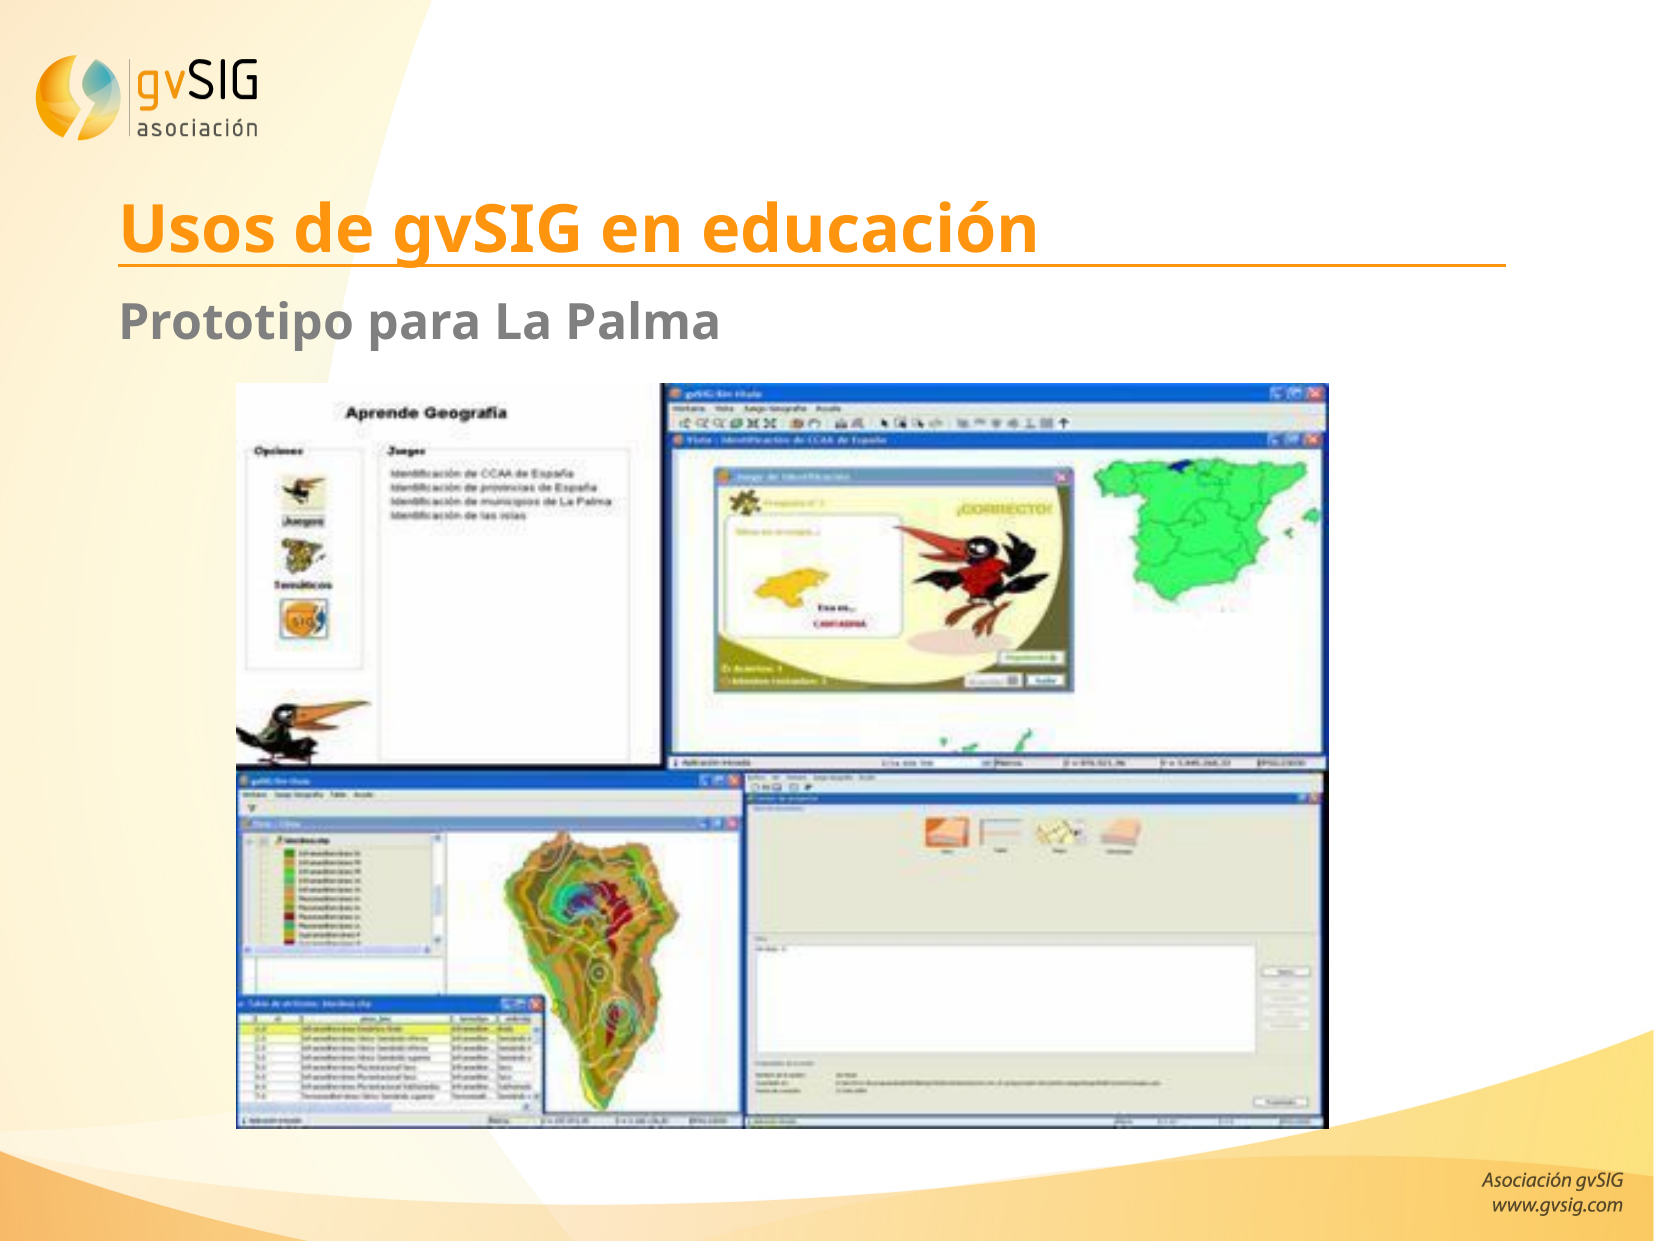

# Usos de gvSIG en educación
Prototipo para La Palma